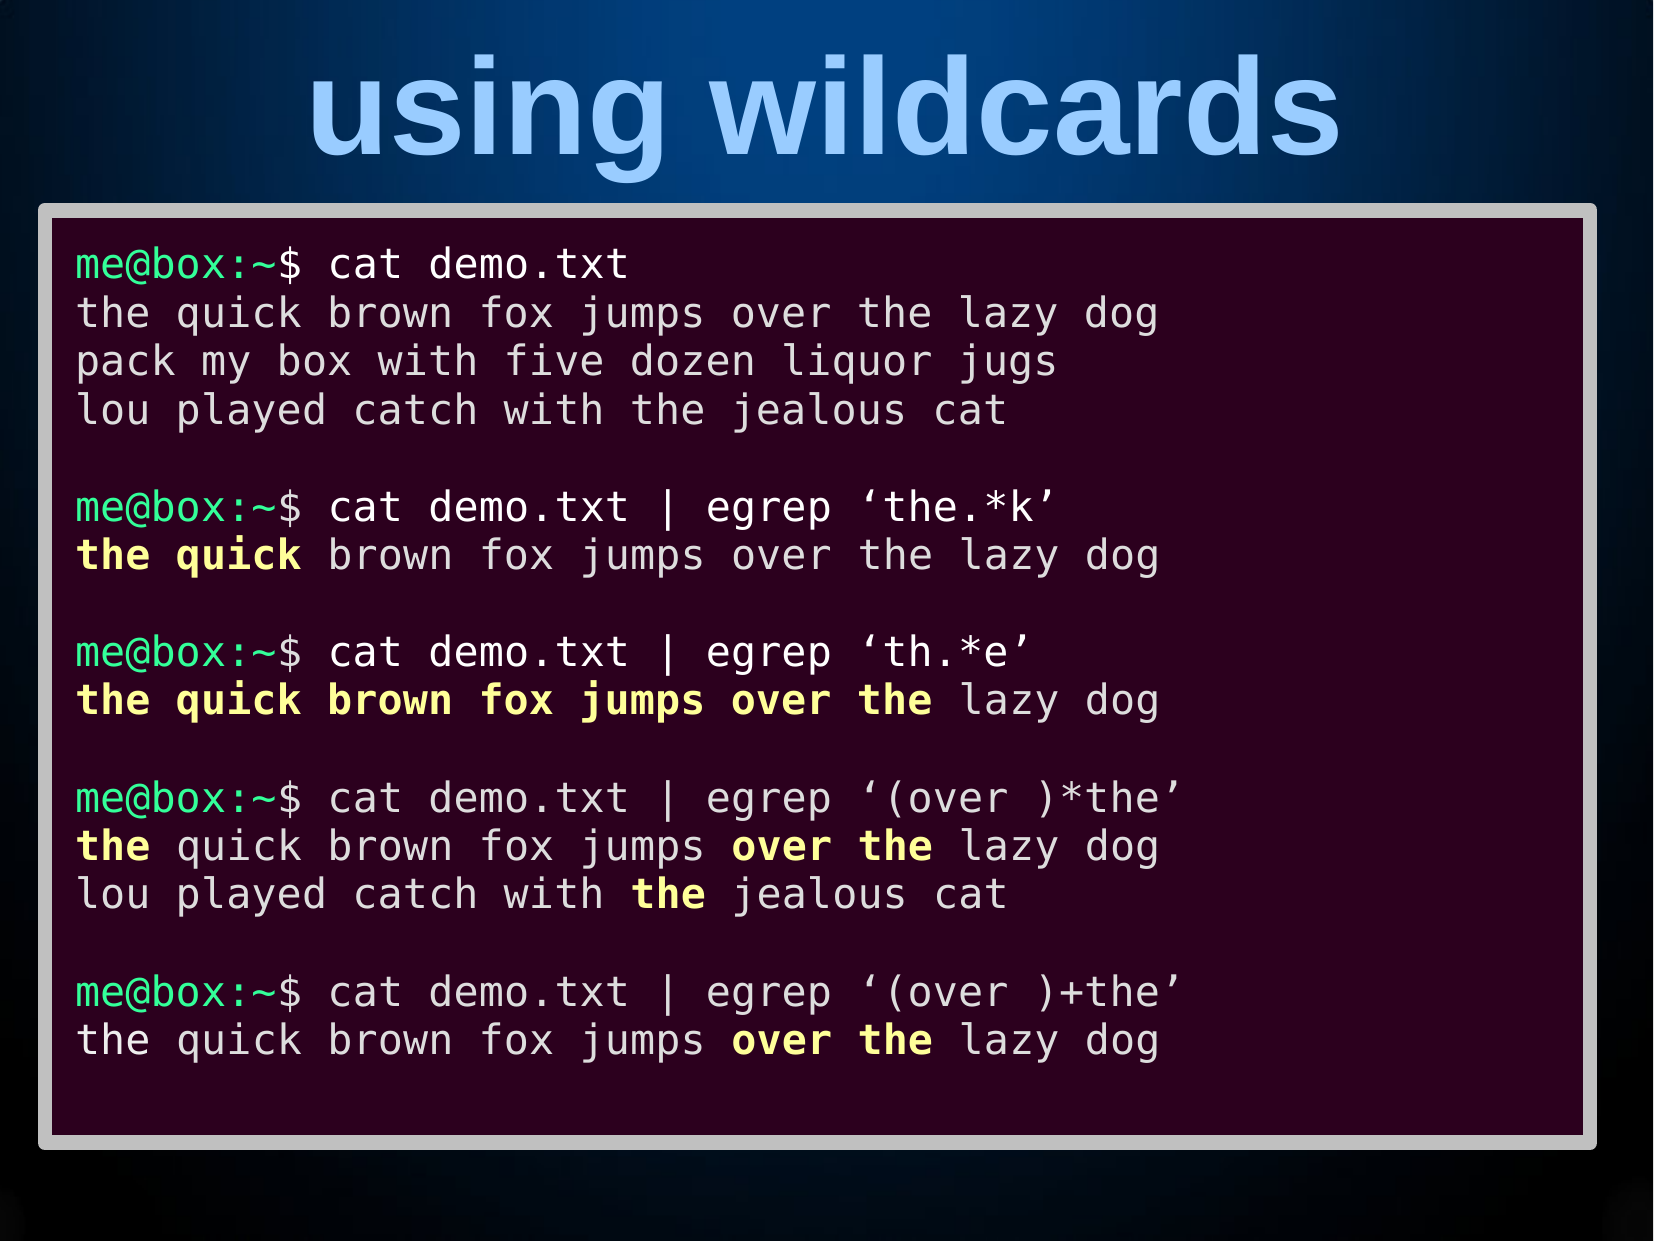

# using wildcards
me@box:~$ cat demo.txt
the quick brown fox jumps over the lazy dog
pack my box with five dozen liquor jugs
lou played catch with the jealous cat
me@box:~$ cat demo.txt | egrep ‘the.*k’
the quick brown fox jumps over the lazy dog
me@box:~$ cat demo.txt | egrep ‘th.*e’
the quick brown fox jumps over the lazy dog
me@box:~$ cat demo.txt | egrep ‘(over )*the’
the quick brown fox jumps over the lazy dog
lou played catch with the jealous cat
me@box:~$ cat demo.txt | egrep ‘(over )+the’
the quick brown fox jumps over the lazy dog